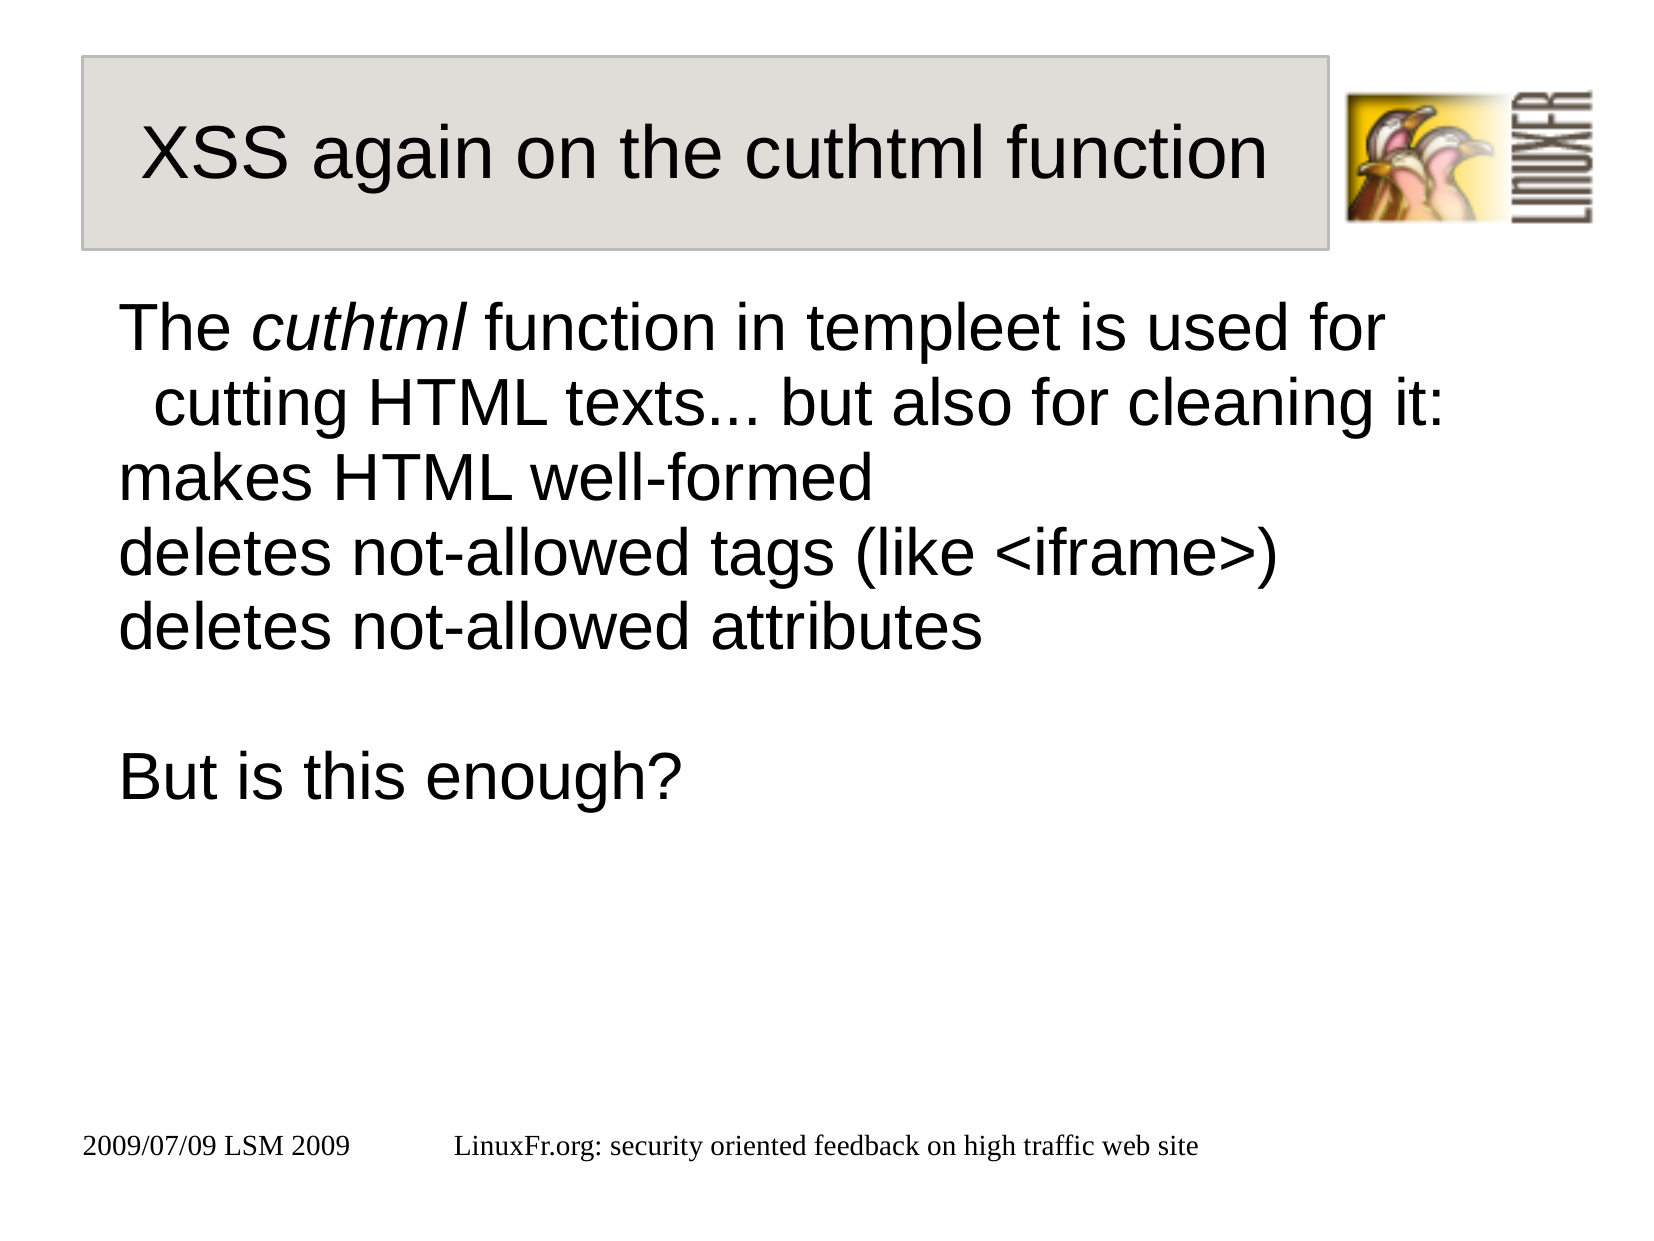

# XSS again on the cuthtml function
The cuthtml function in templeet is used for cutting HTML texts... but also for cleaning it:
makes HTML well-formed
deletes not-allowed tags (like <iframe>)
deletes not-allowed attributes
But is this enough?